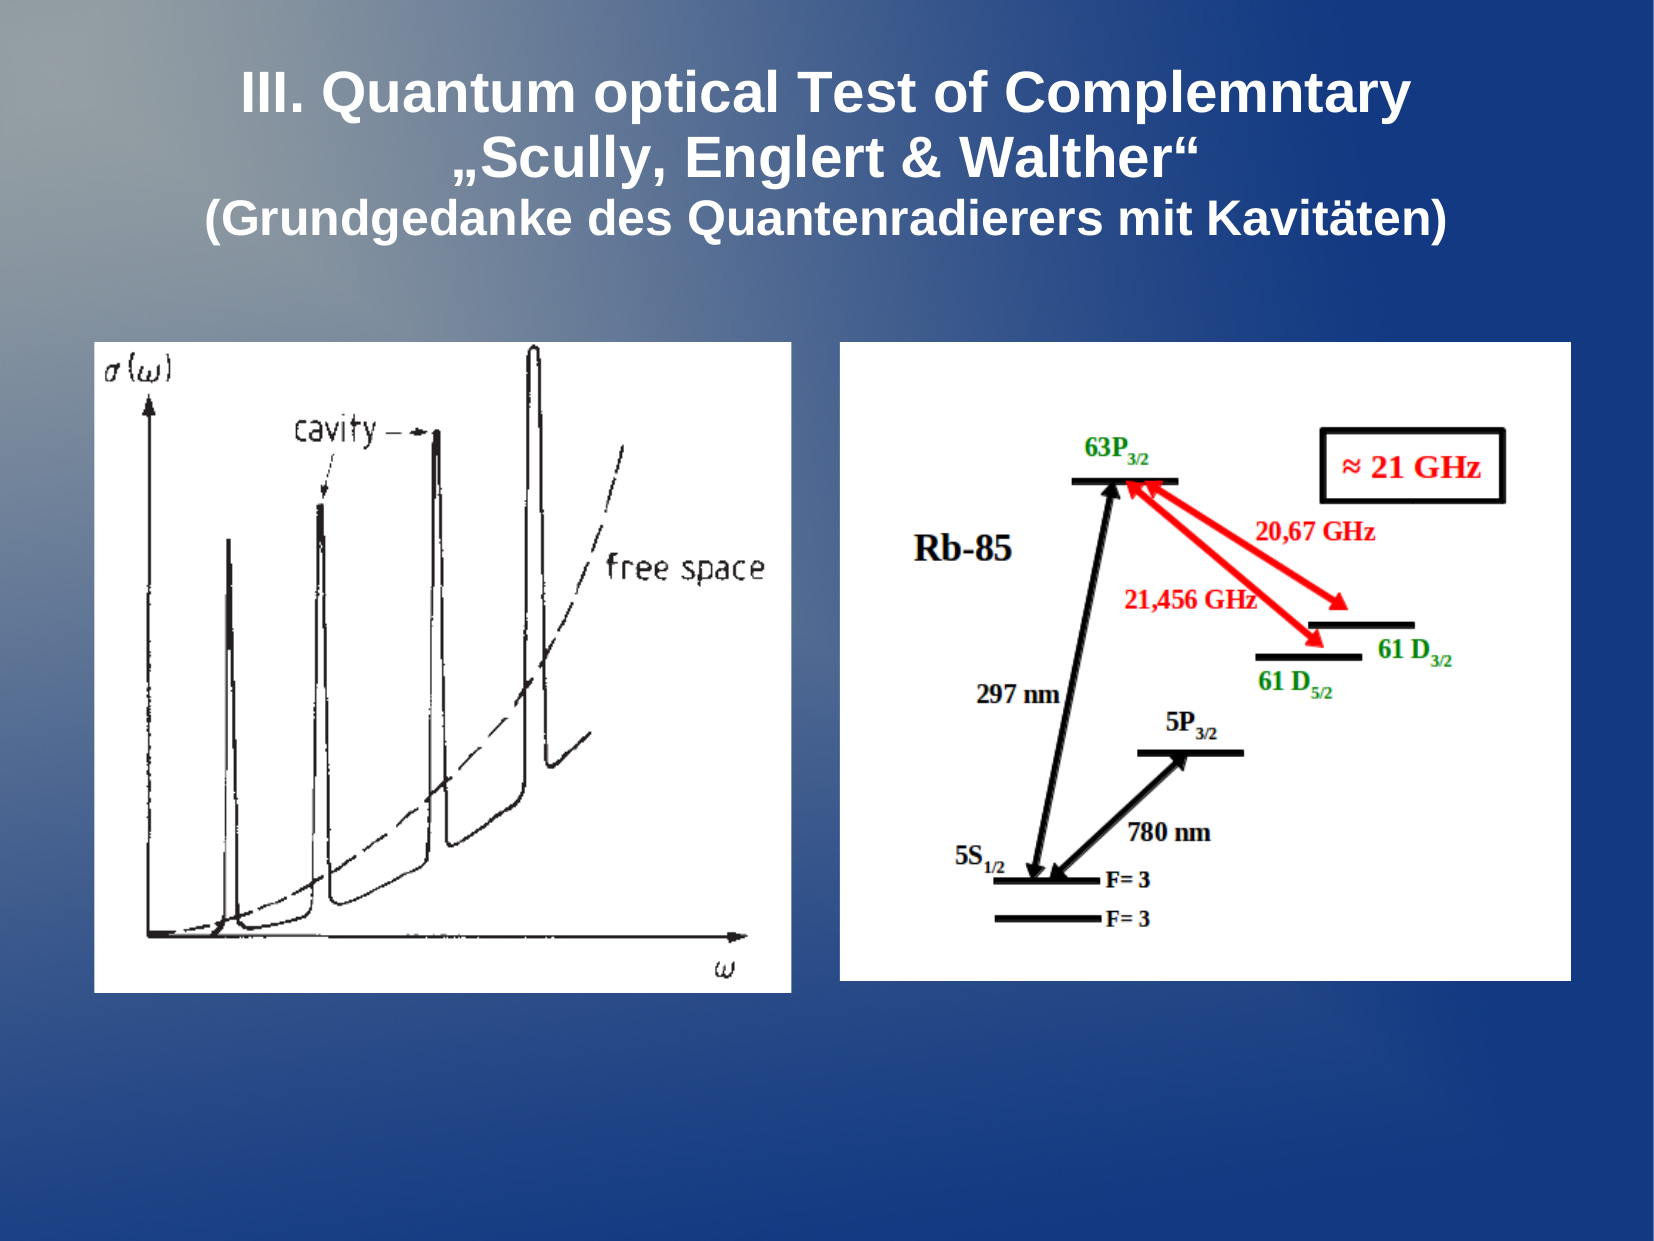

# III. Quantum optical Test of Complemntary „Scully, Englert & Walther“ (Grundgedanke des Quantenradierers mit Kavitäten)